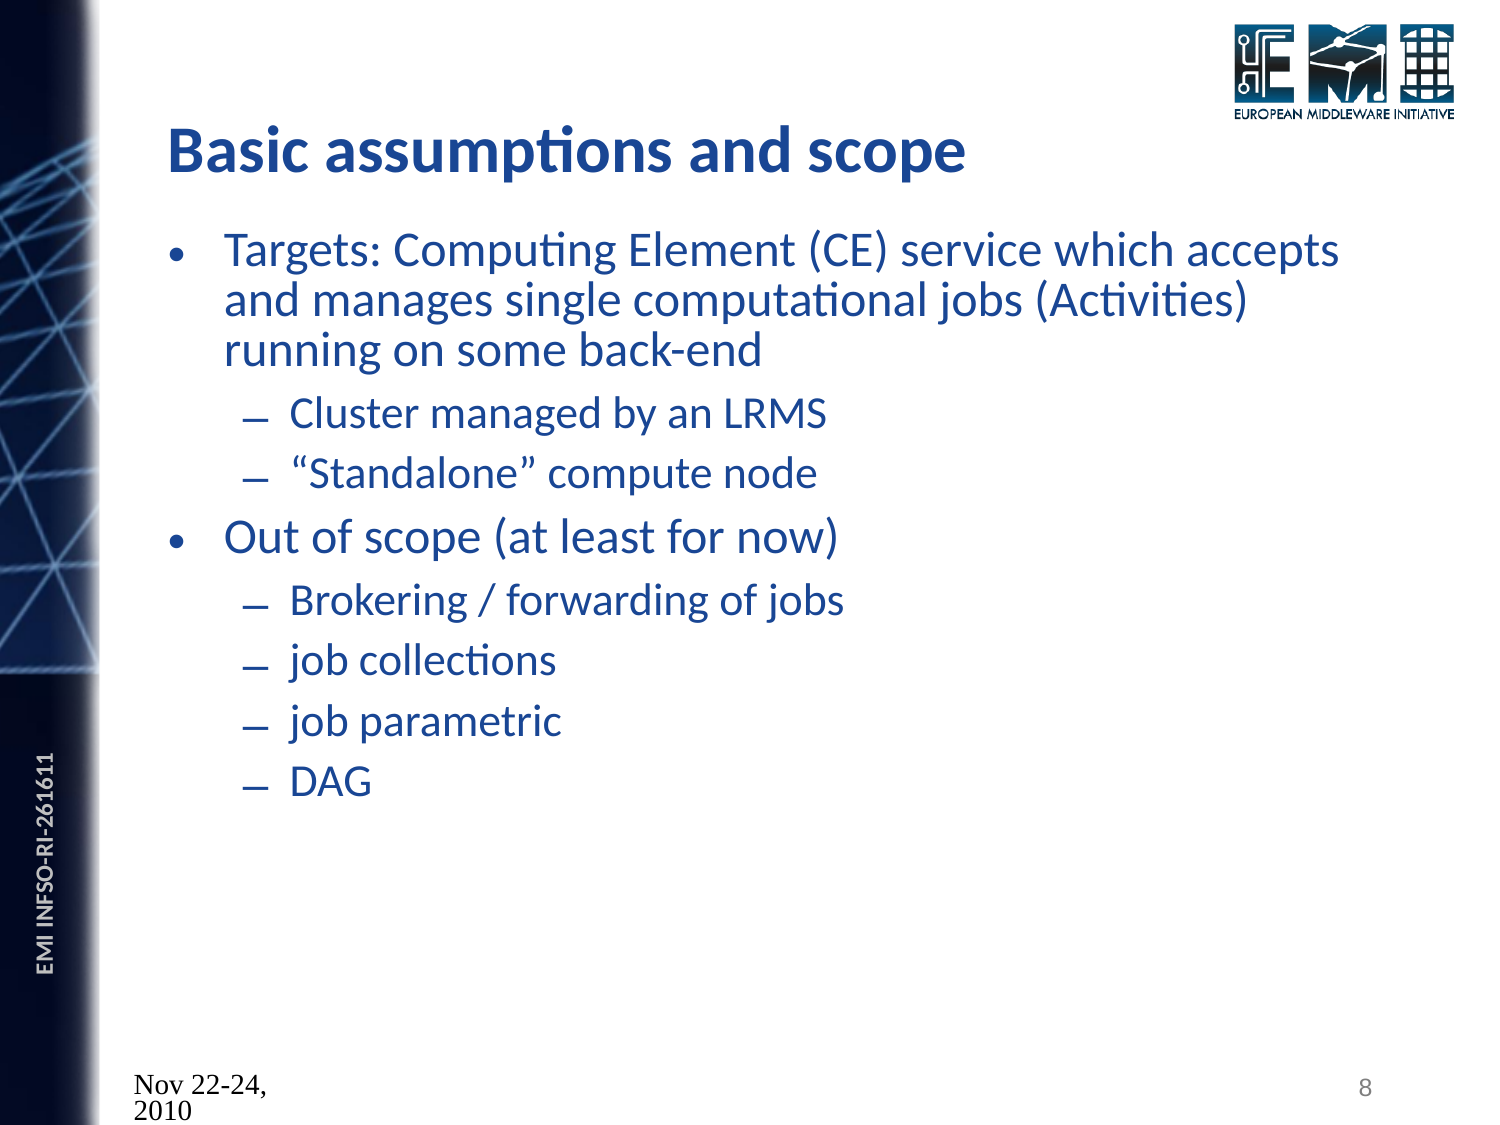

Basic assumptions and scope
# Targets: Computing Element (CE) service which accepts and manages single computational jobs (Activities) running on some back-end
Cluster managed by an LRMS
“Standalone” compute node
Out of scope (at least for now)
Brokering / forwarding of jobs
job collections
job parametric
DAG
Nov 22-24, 2010